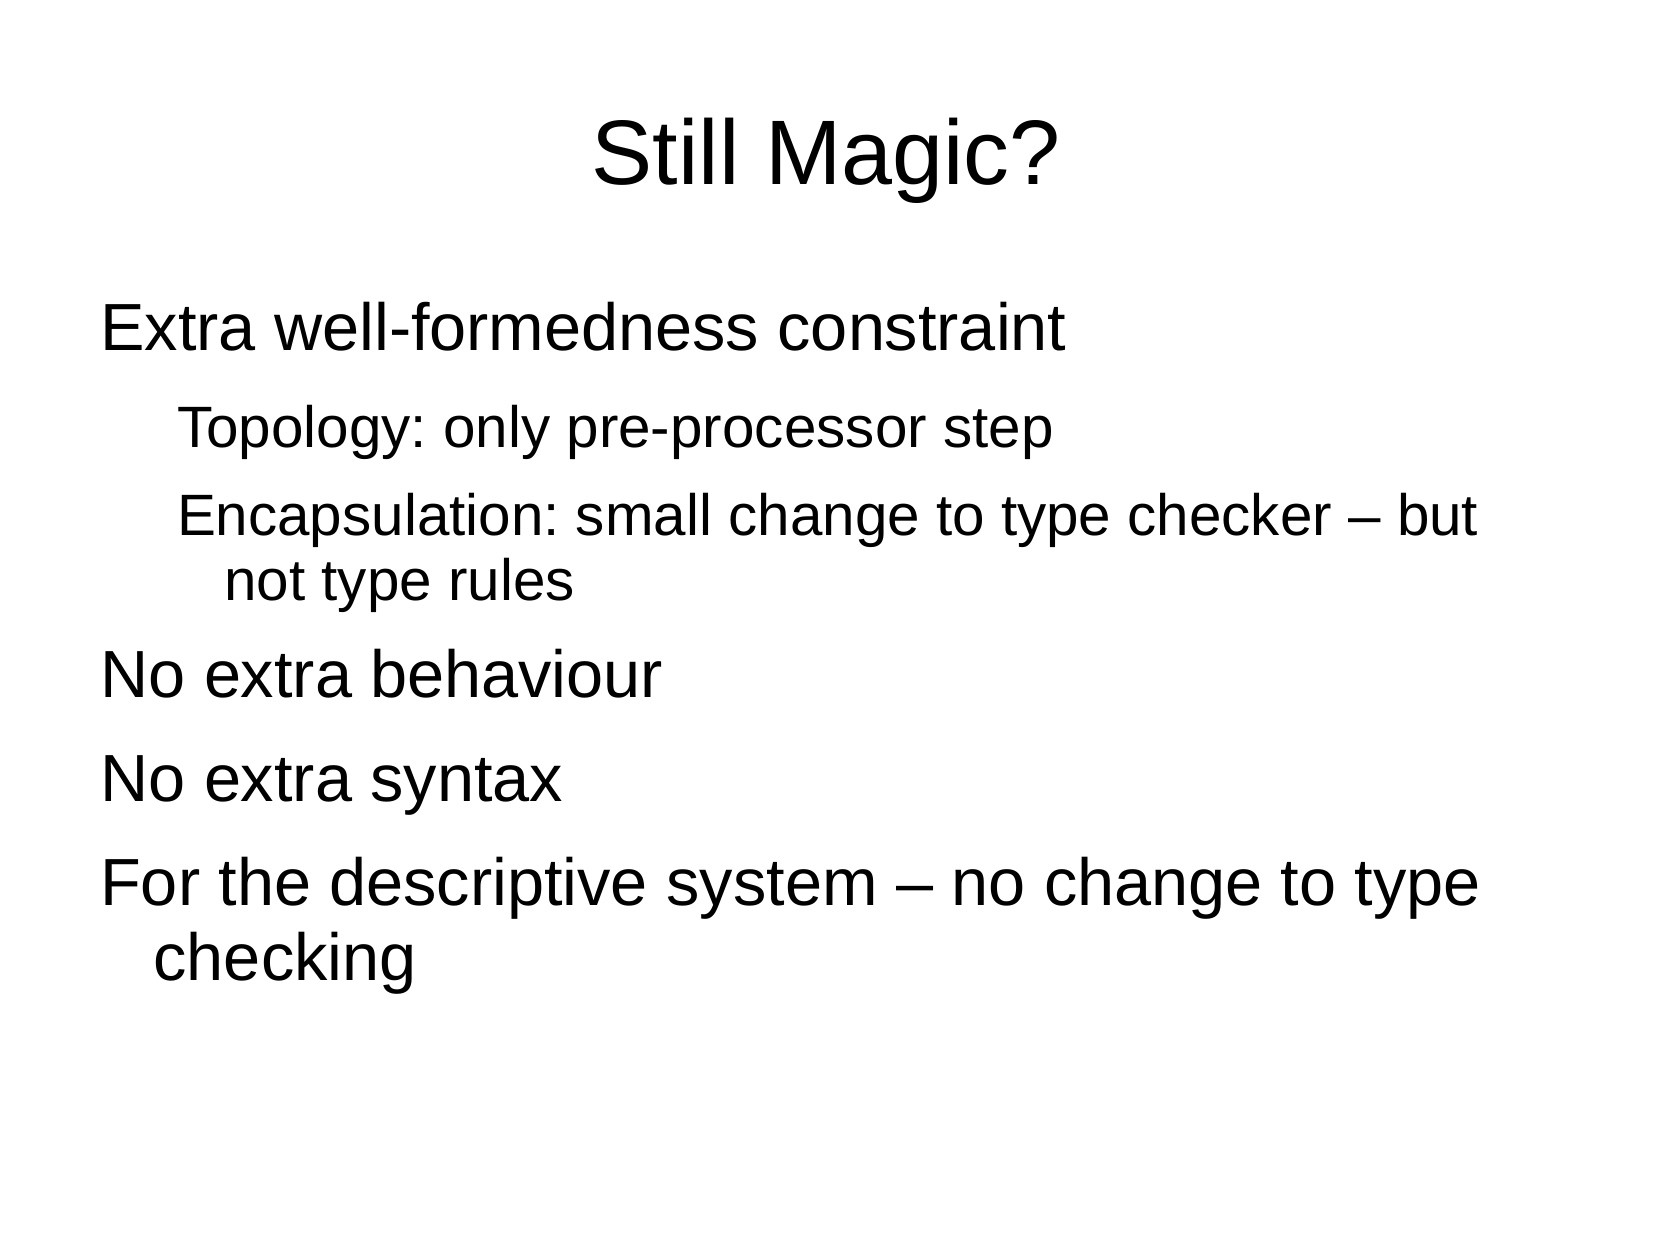

# Still Magic?
Extra well-formedness constraint
Topology: only pre-processor step
Encapsulation: small change to type checker – but not type rules
No extra behaviour
No extra syntax
For the descriptive system – no change to type checking